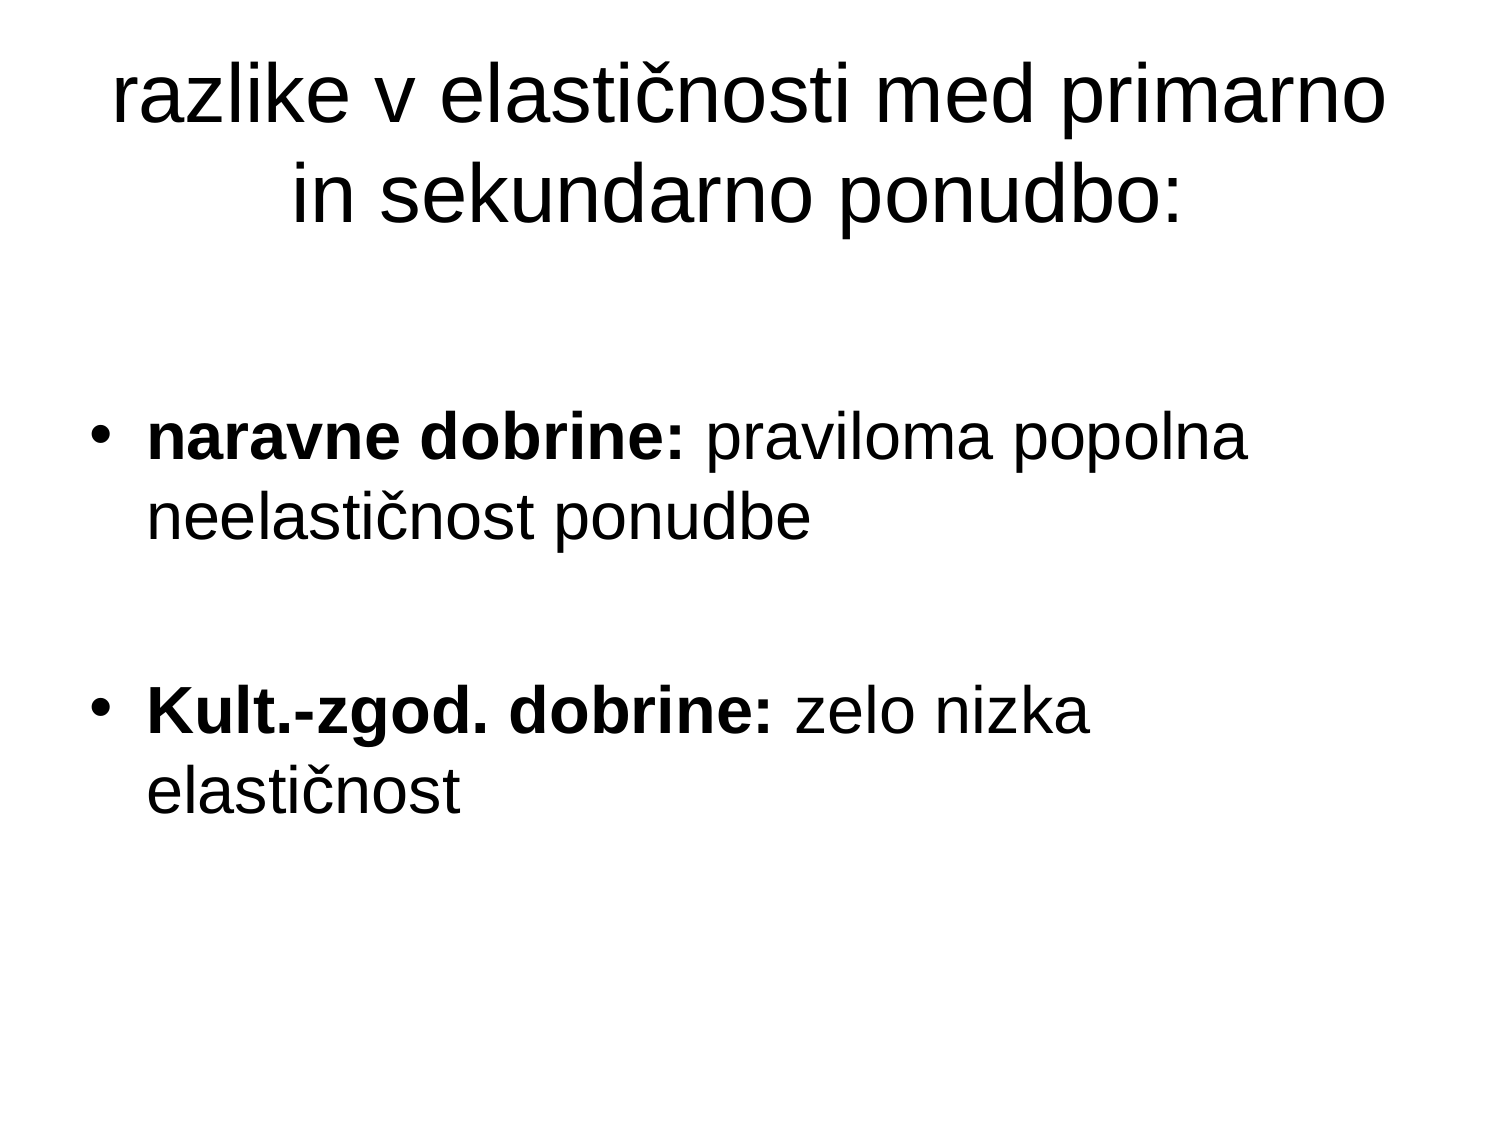

# razlike v elastičnosti med primarno in sekundarno ponudbo:
naravne dobrine: praviloma popolna neelastičnost ponudbe
Kult.-zgod. dobrine: zelo nizka elastičnost